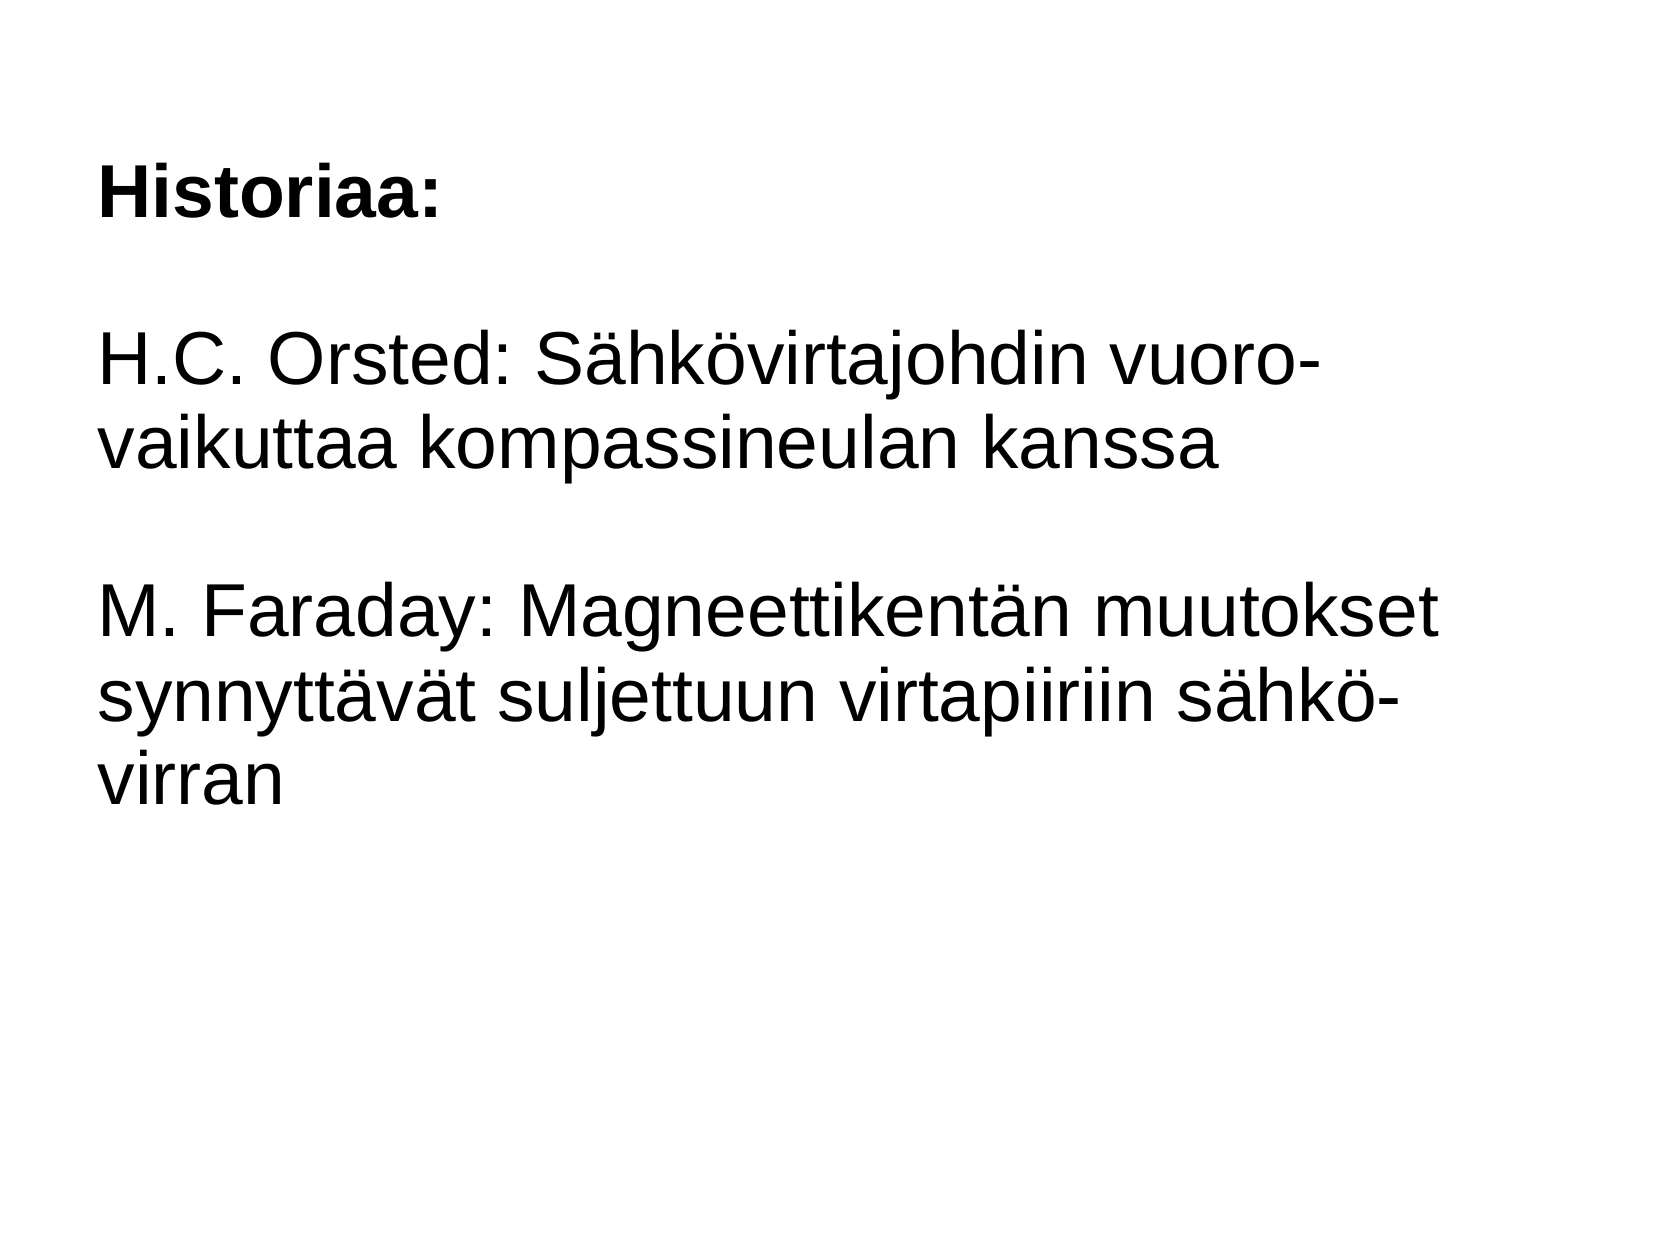

Historiaa:
H.C. Orsted: Sähkövirtajohdin vuoro-vaikuttaa kompassineulan kanssa
M. Faraday: Magneettikentän muutokset synnyttävät suljettuun virtapiiriin sähkö-virran